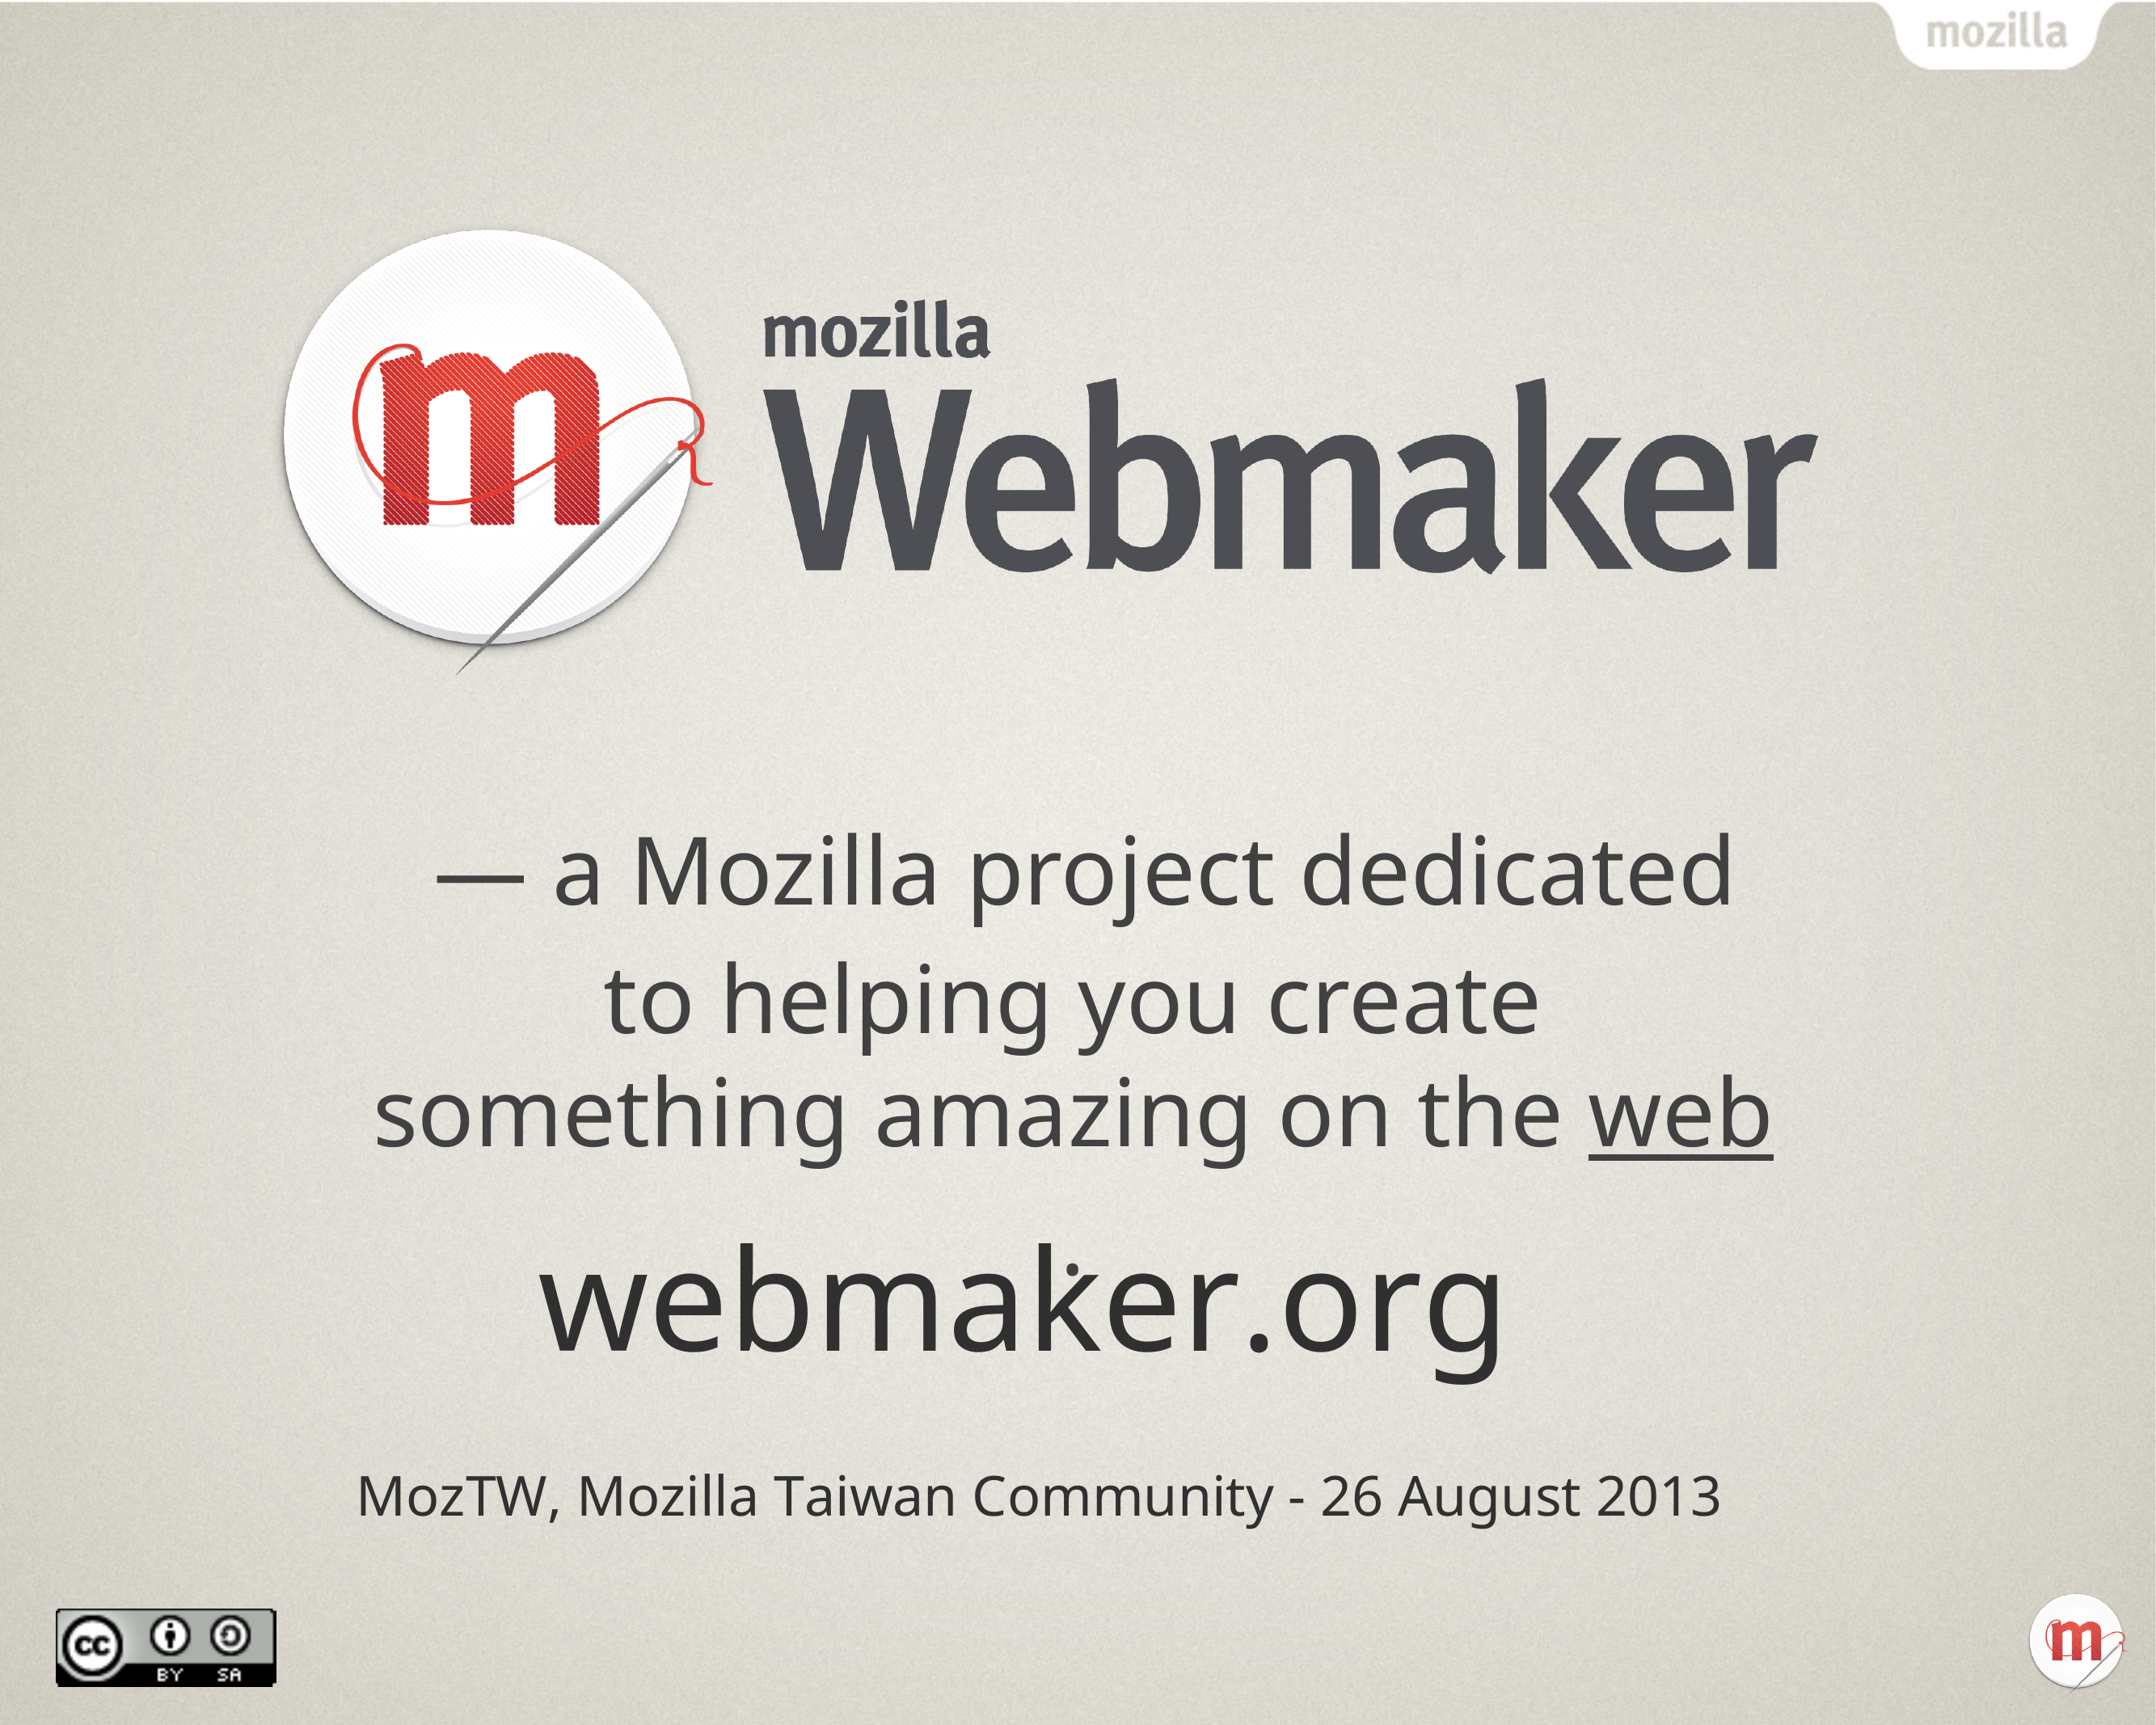

— a Mozilla project dedicated to helping you create something amazing on the web.
# webmaker.org
MozTW, Mozilla Taiwan Community - 26 August 2013